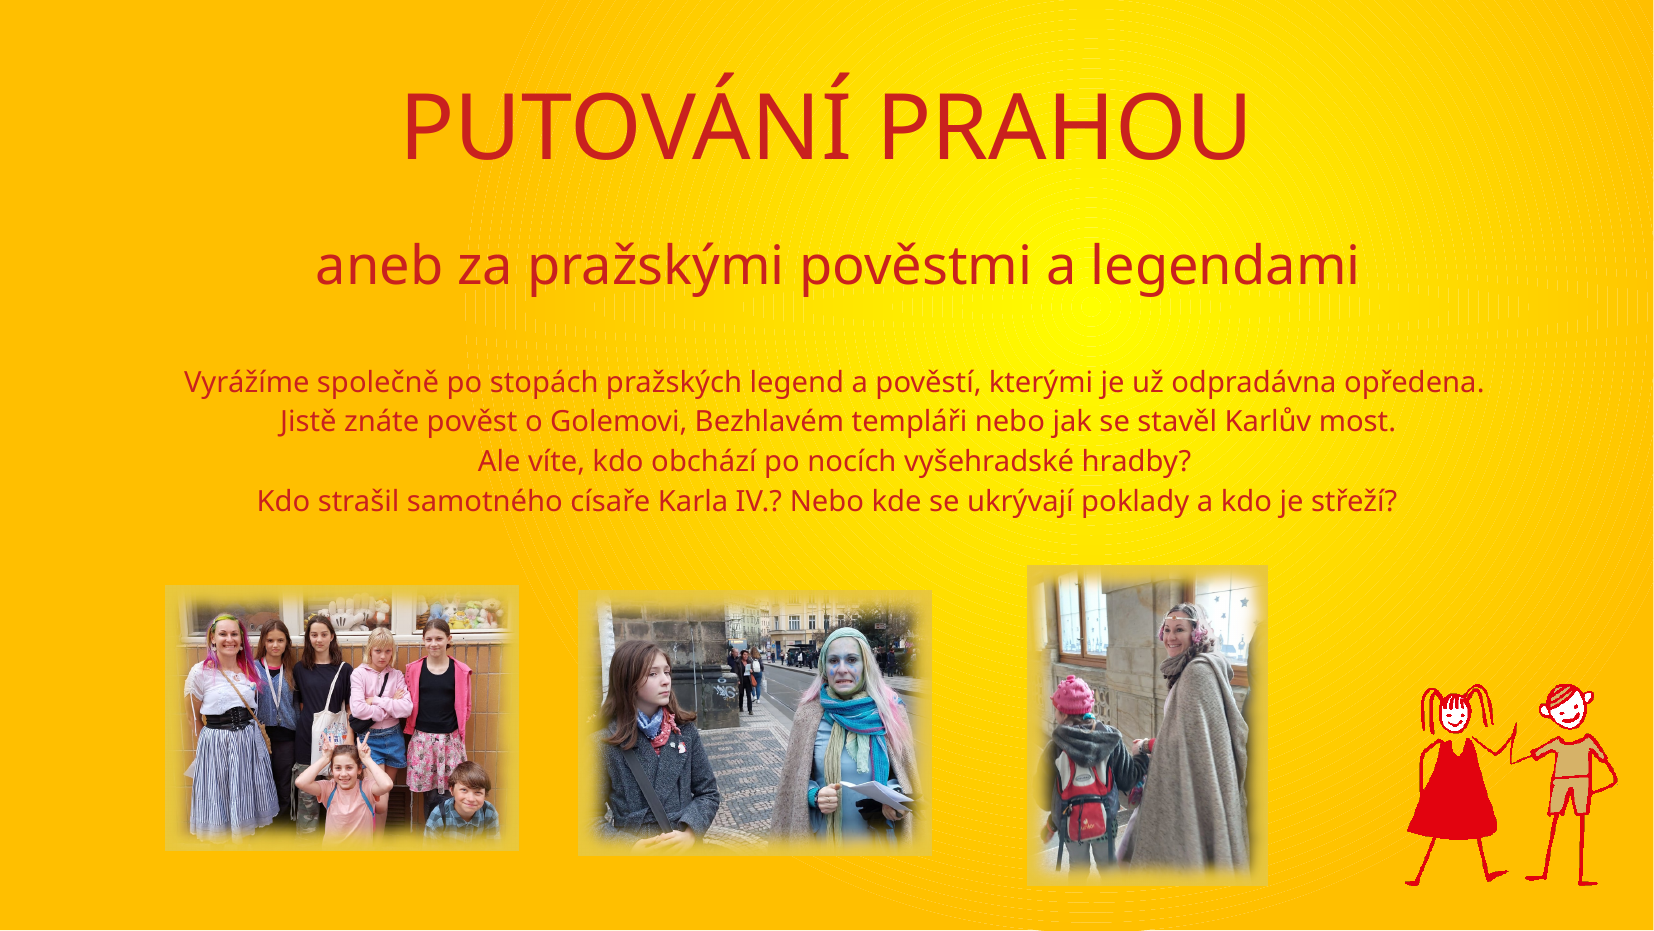

# PUTOVÁNÍ PRAHOU aneb za pražskými pověstmi a legendami
Vyrážíme společně po stopách pražských legend a pověstí, kterými je už odpradávna opředena.
Jistě znáte pověst o Golemovi, Bezhlavém templáři nebo jak se stavěl Karlův most.
Ale víte, kdo obchází po nocích vyšehradské hradby?
Kdo strašil samotného císaře Karla IV.? Nebo kde se ukrývají poklady a kdo je střeží?